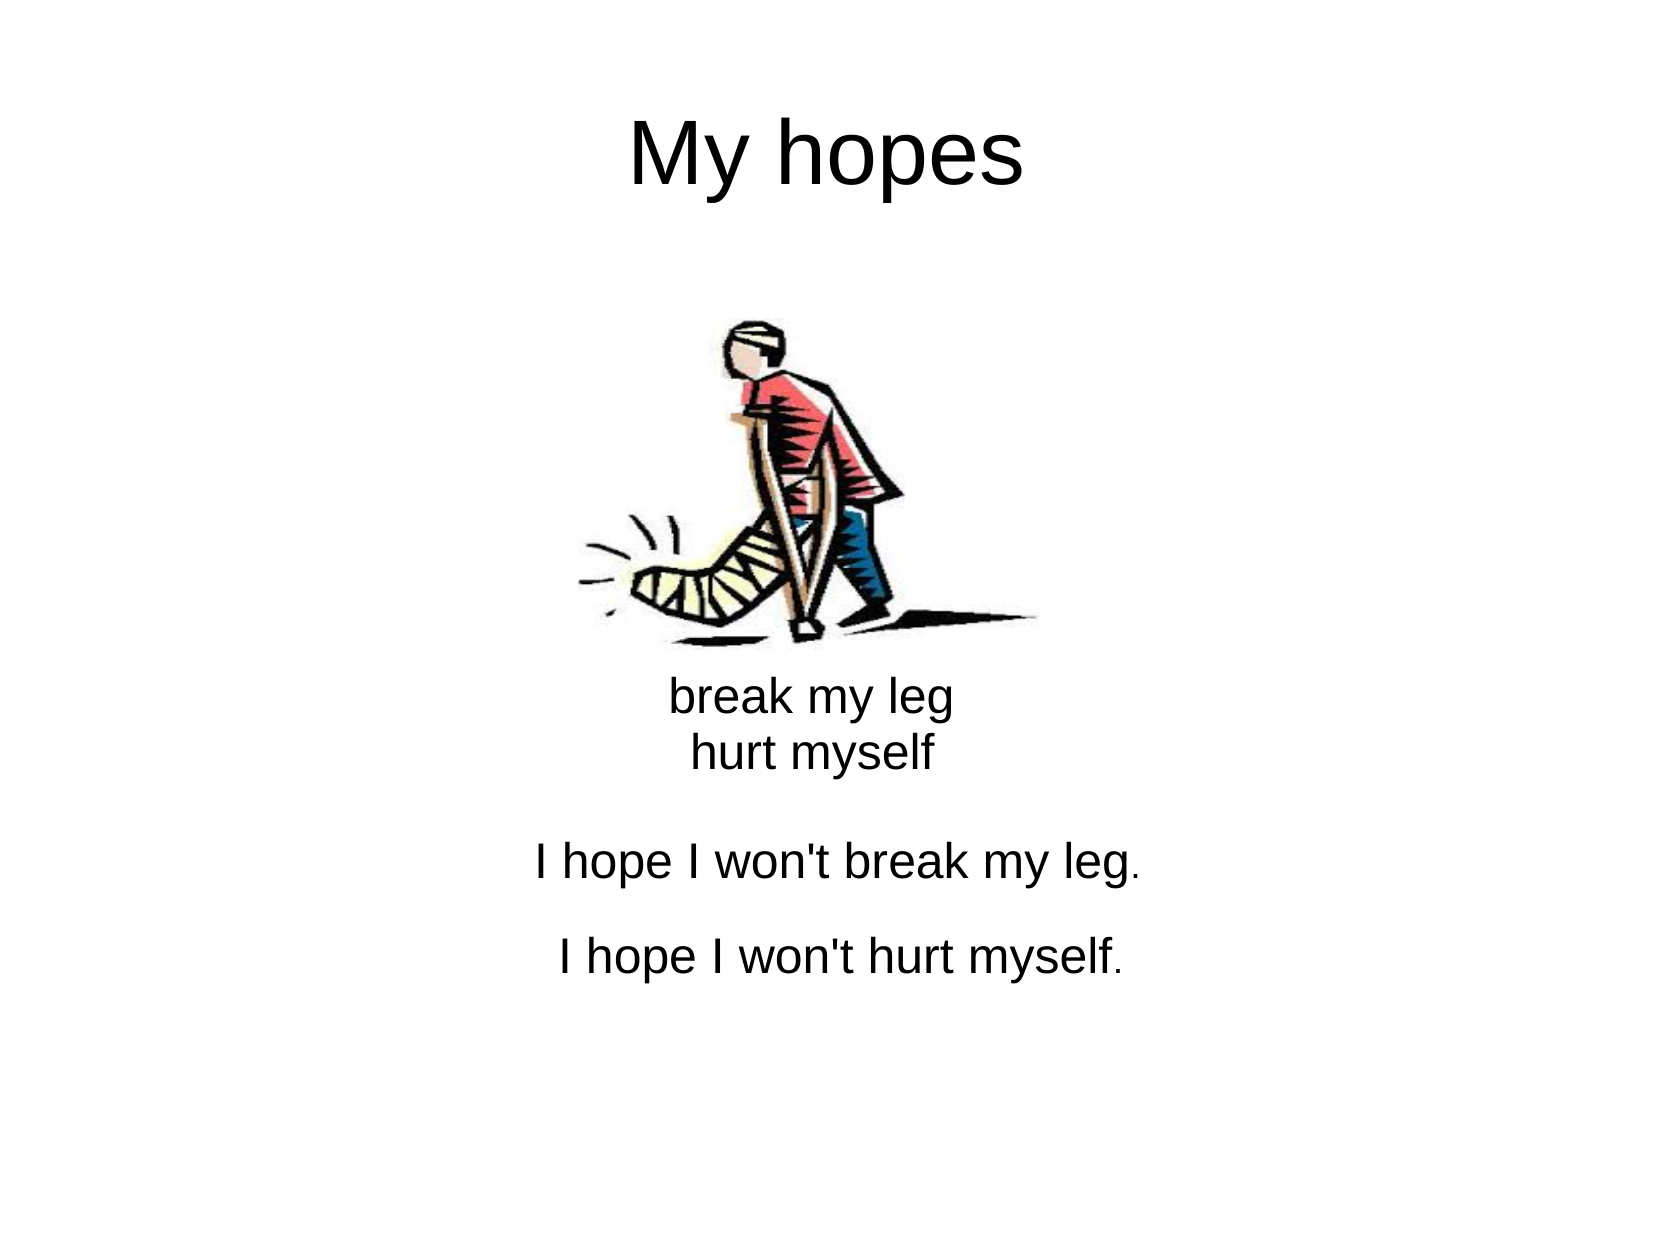

# My hopes
 break my leg
 hurt myself
I hope I won't break my leg.
I hope I won't hurt myself.